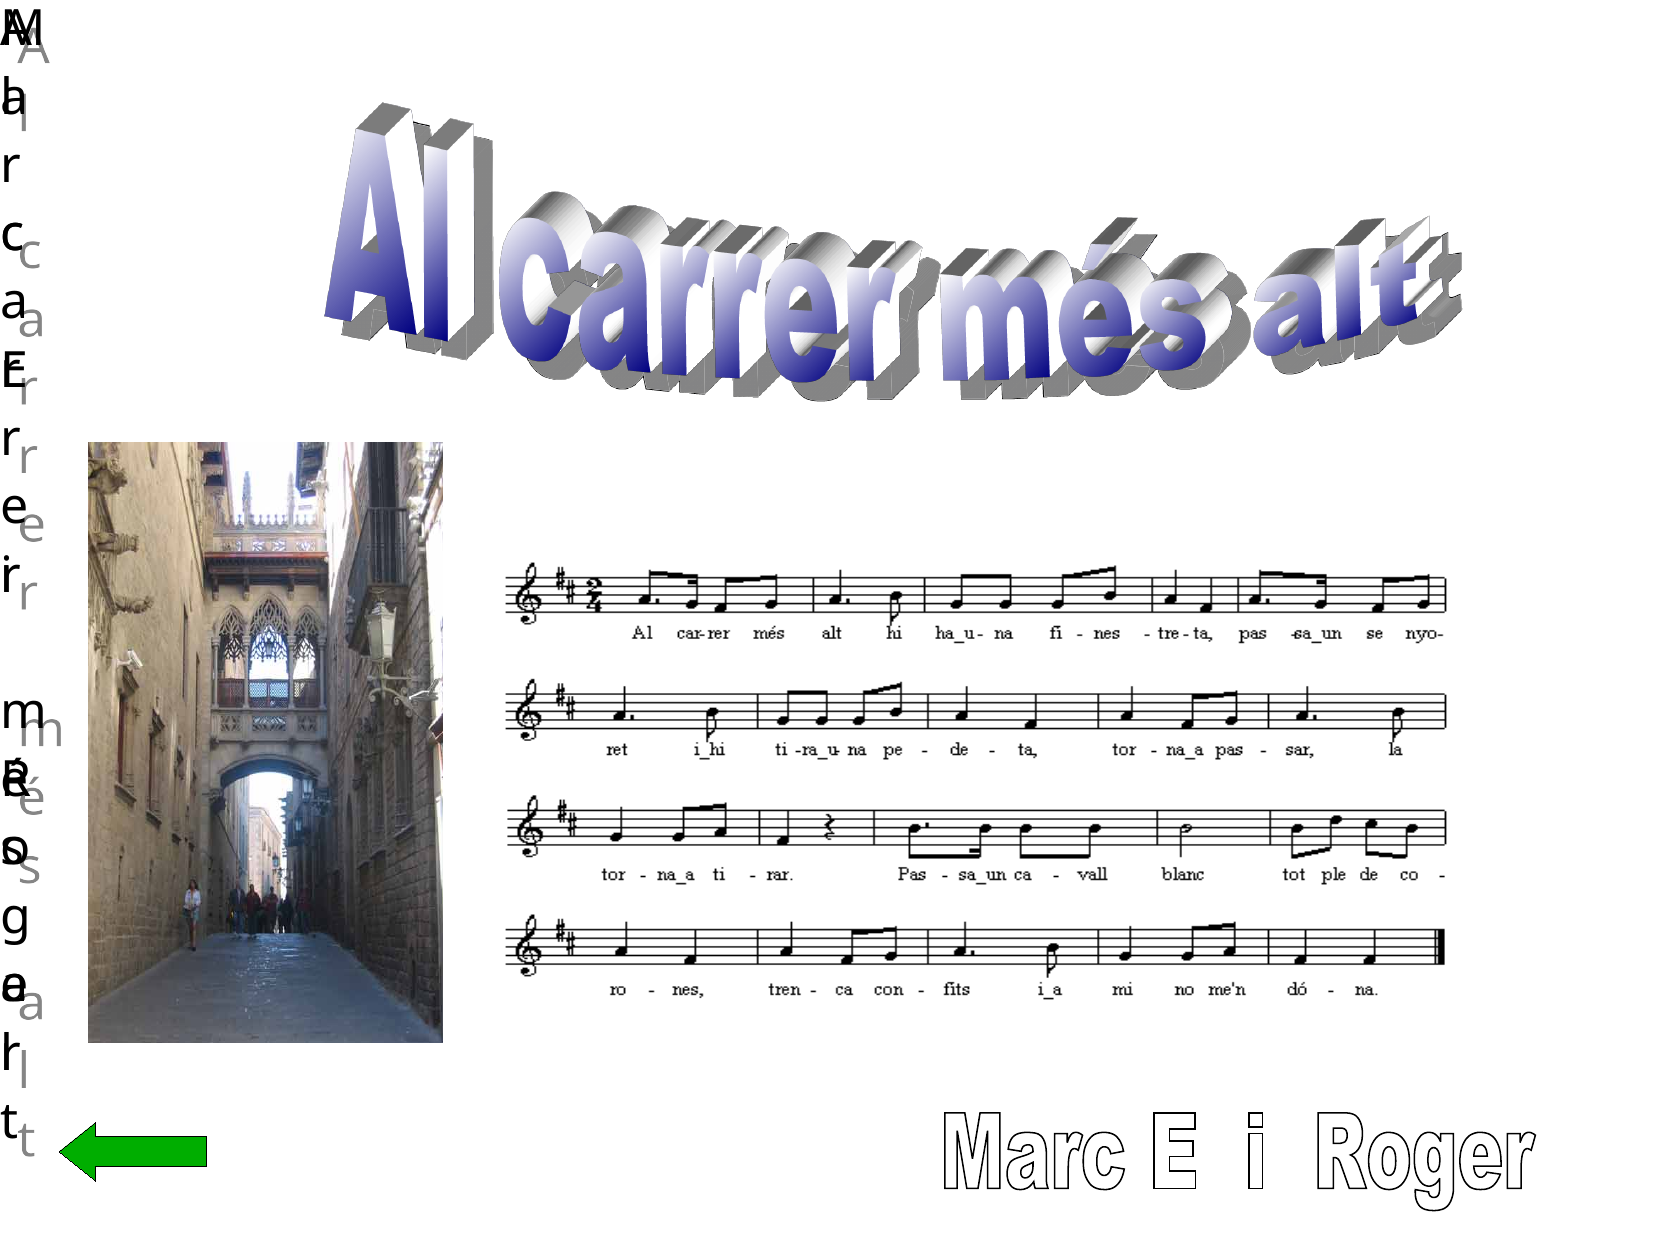

Al carrer més alt
Marc E i Roger